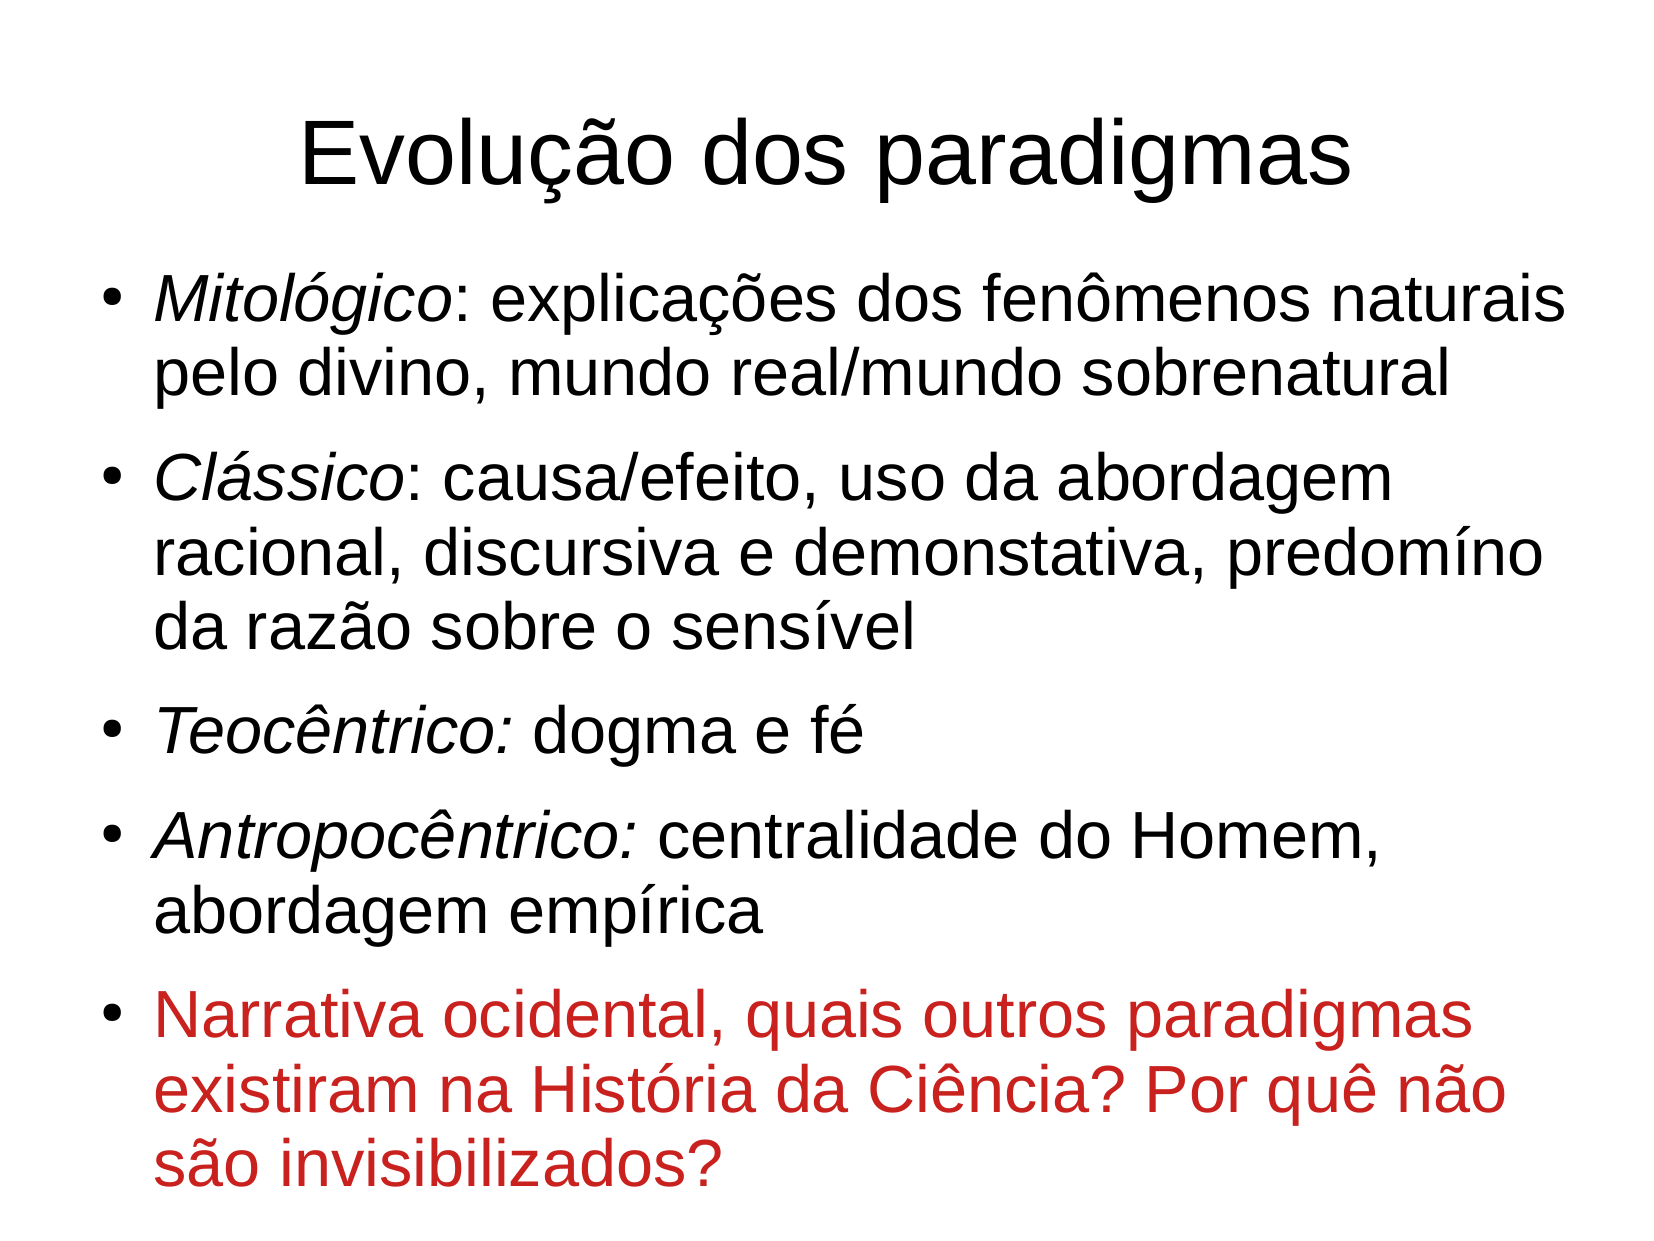

# Evolução dos paradigmas
Mitológico: explicações dos fenômenos naturais pelo divino, mundo real/mundo sobrenatural
Clássico: causa/efeito, uso da abordagem racional, discursiva e demonstativa, predomíno da razão sobre o sensível
Teocêntrico: dogma e fé
Antropocêntrico: centralidade do Homem, abordagem empírica
Narrativa ocidental, quais outros paradigmas existiram na História da Ciência? Por quê não são invisibilizados?